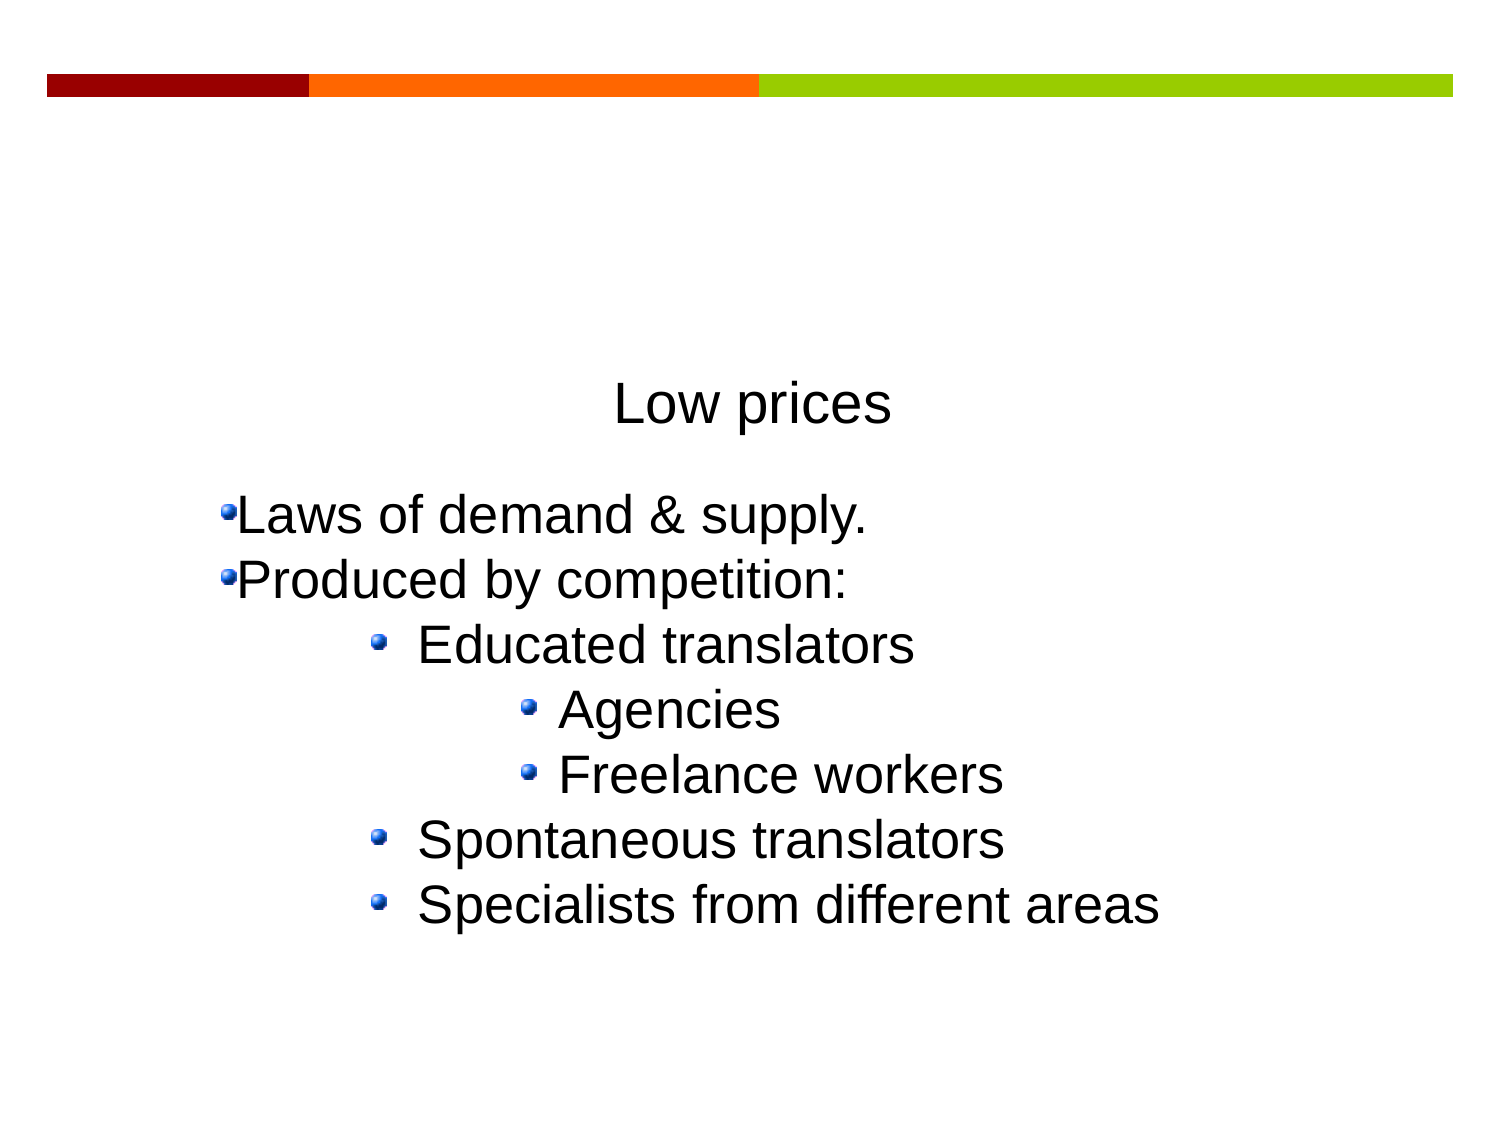

CONSEQUENCES FOR TRANSLATORS
Low prices
Laws of demand & supply.
Produced by competition:
Educated translators
Agencies
Freelance workers
Spontaneous translators
Specialists from different areas